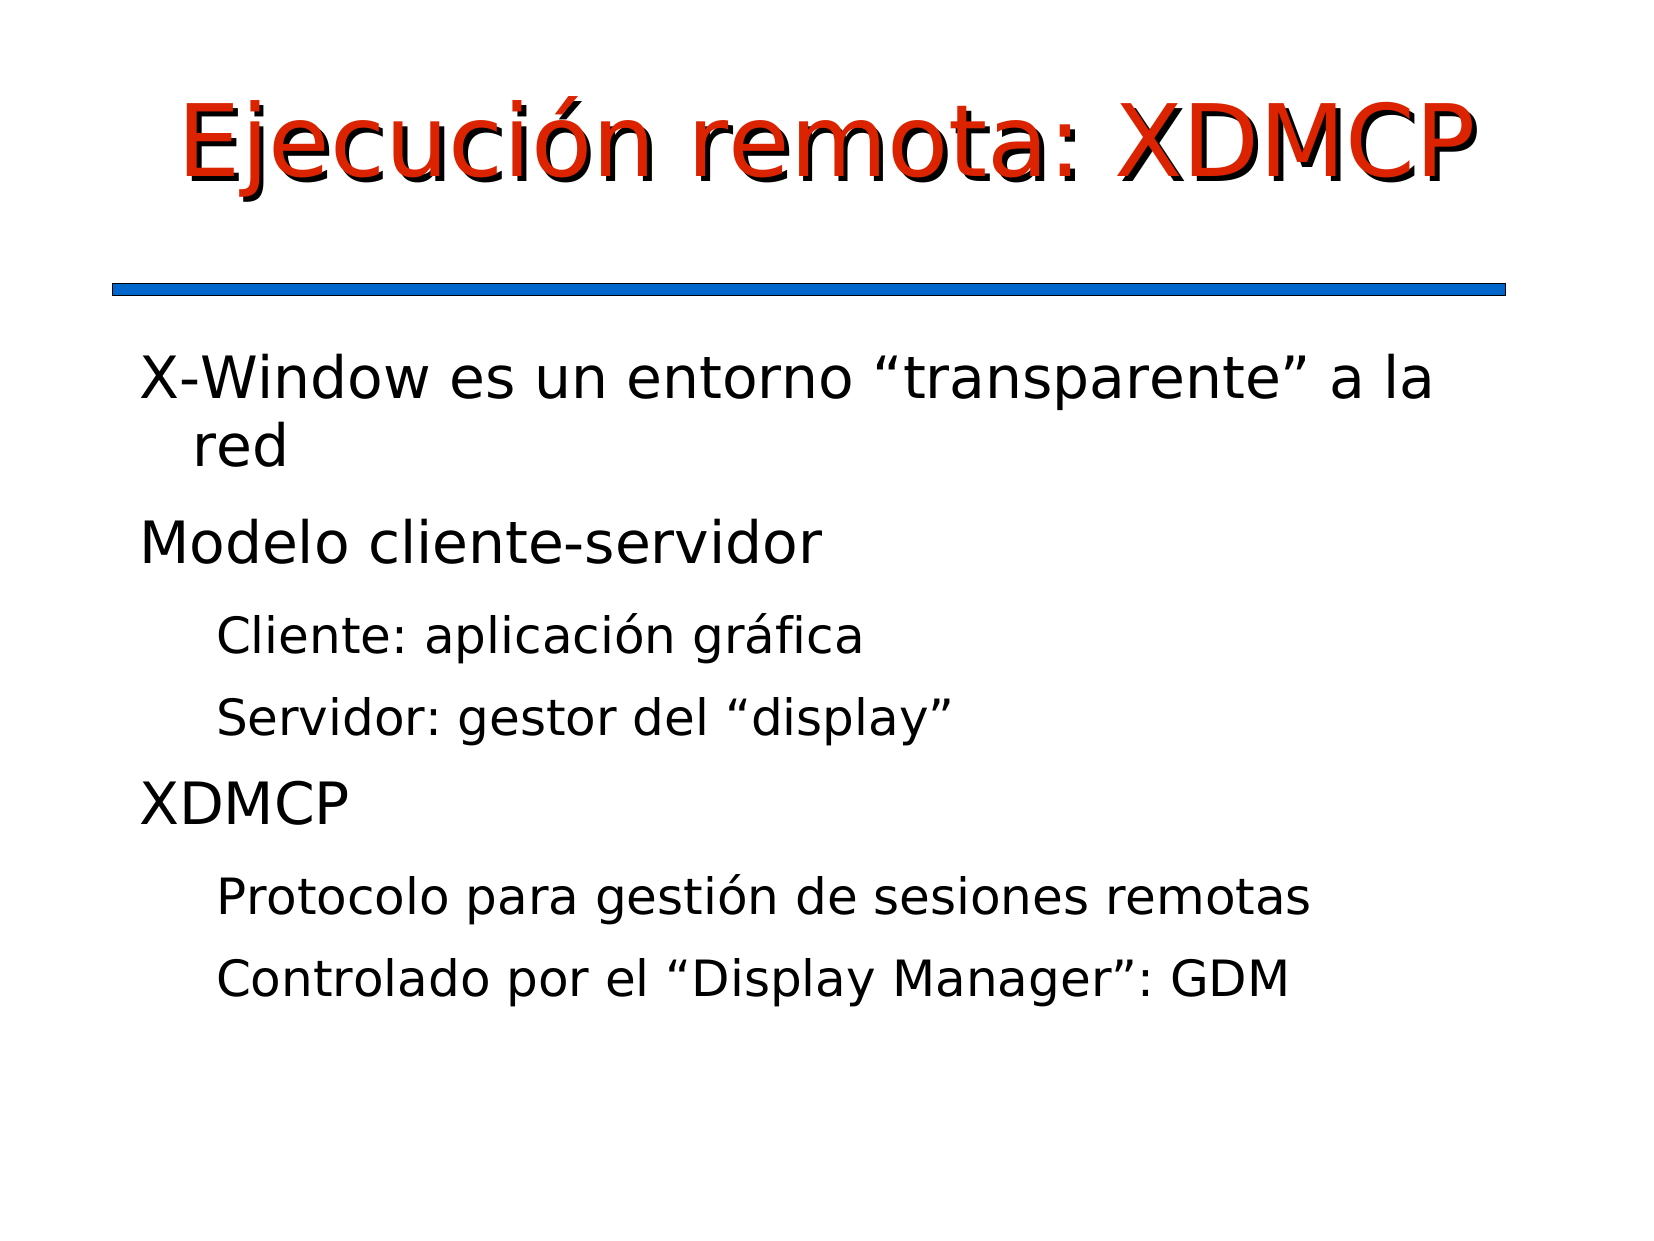

# Ejecución remota: XDMCP
X-Window es un entorno “transparente” a la red
Modelo cliente-servidor
Cliente: aplicación gráfica
Servidor: gestor del “display”
XDMCP
Protocolo para gestión de sesiones remotas
Controlado por el “Display Manager”: GDM